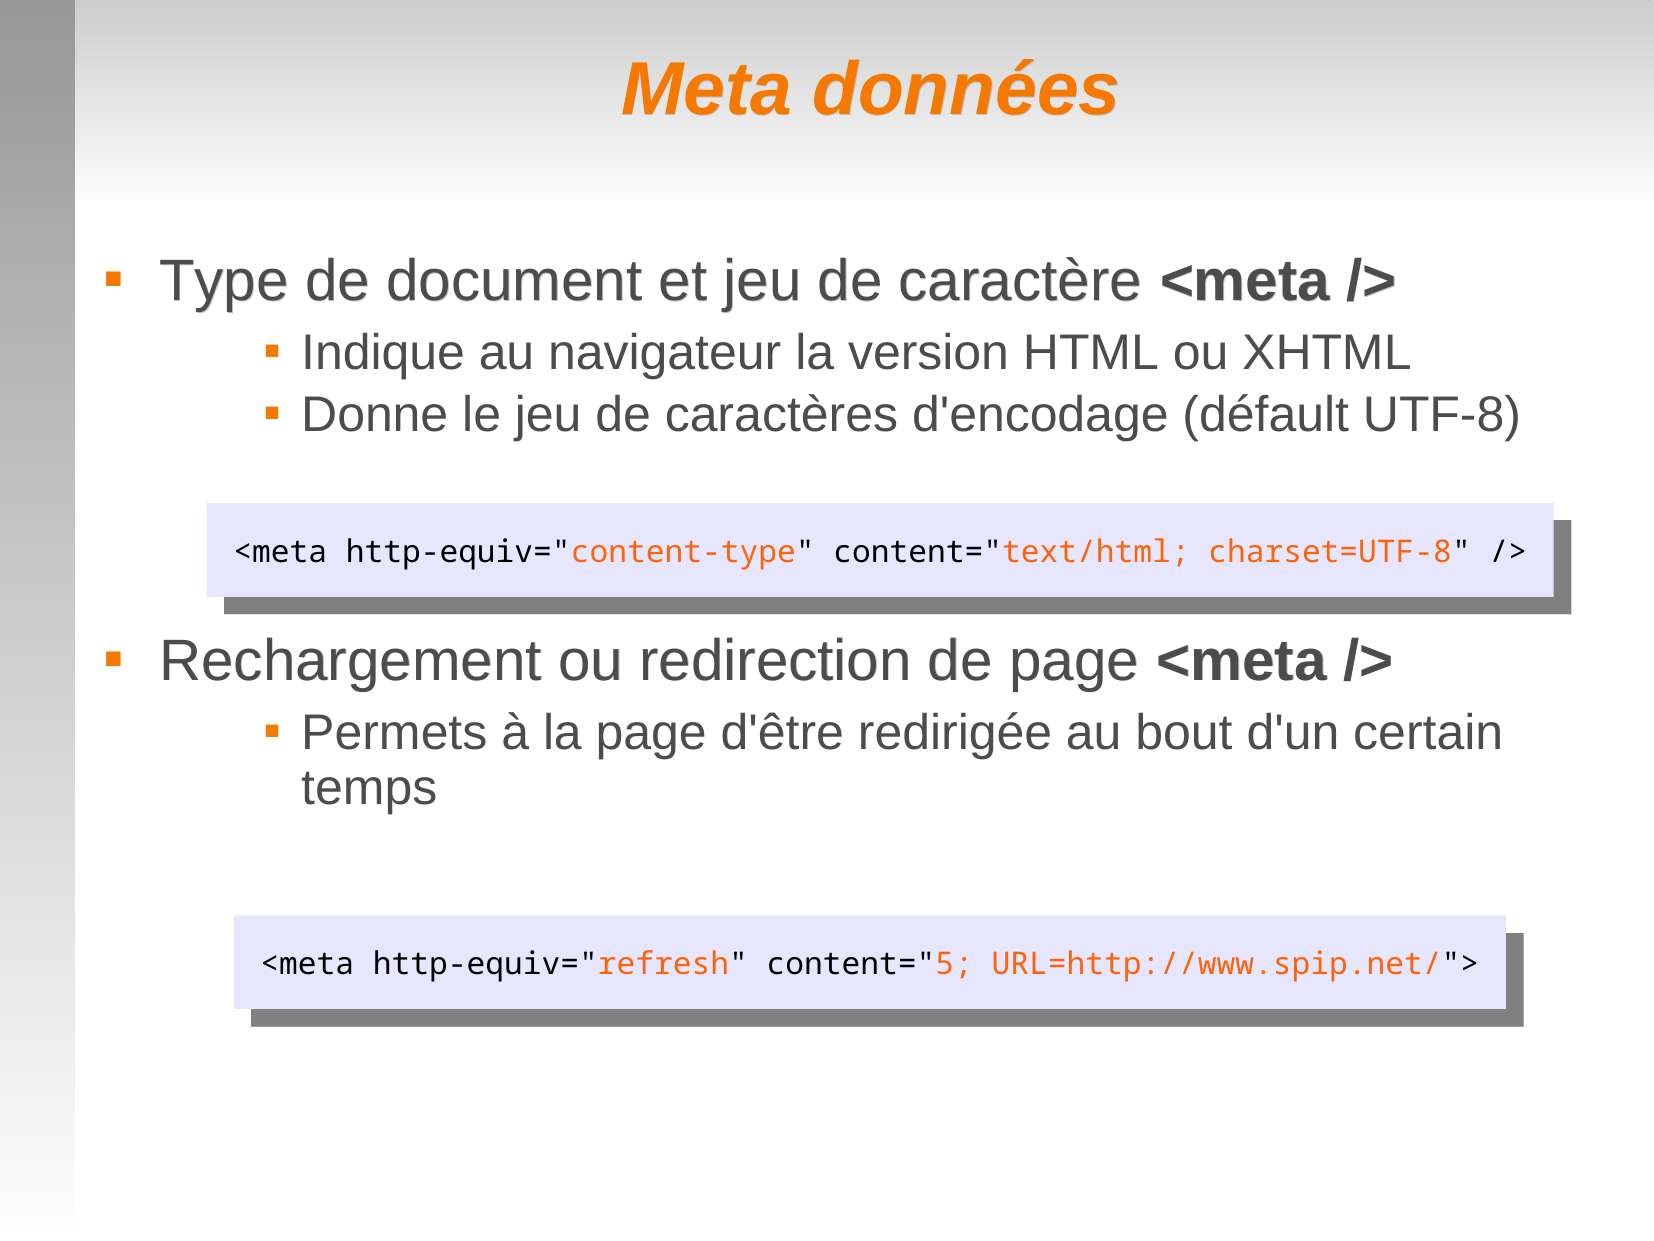

# Meta données
Type de document et jeu de caractère <meta />
Indique au navigateur la version HTML ou XHTML
Donne le jeu de caractères d'encodage (défault UTF-8)
Rechargement ou redirection de page <meta />
Permets à la page d'être redirigée au bout d'un certain temps
<meta http-equiv="content-type" content="text/html; charset=UTF-8" />
<meta http-equiv="refresh" content="5; URL=http://www.spip.net/">